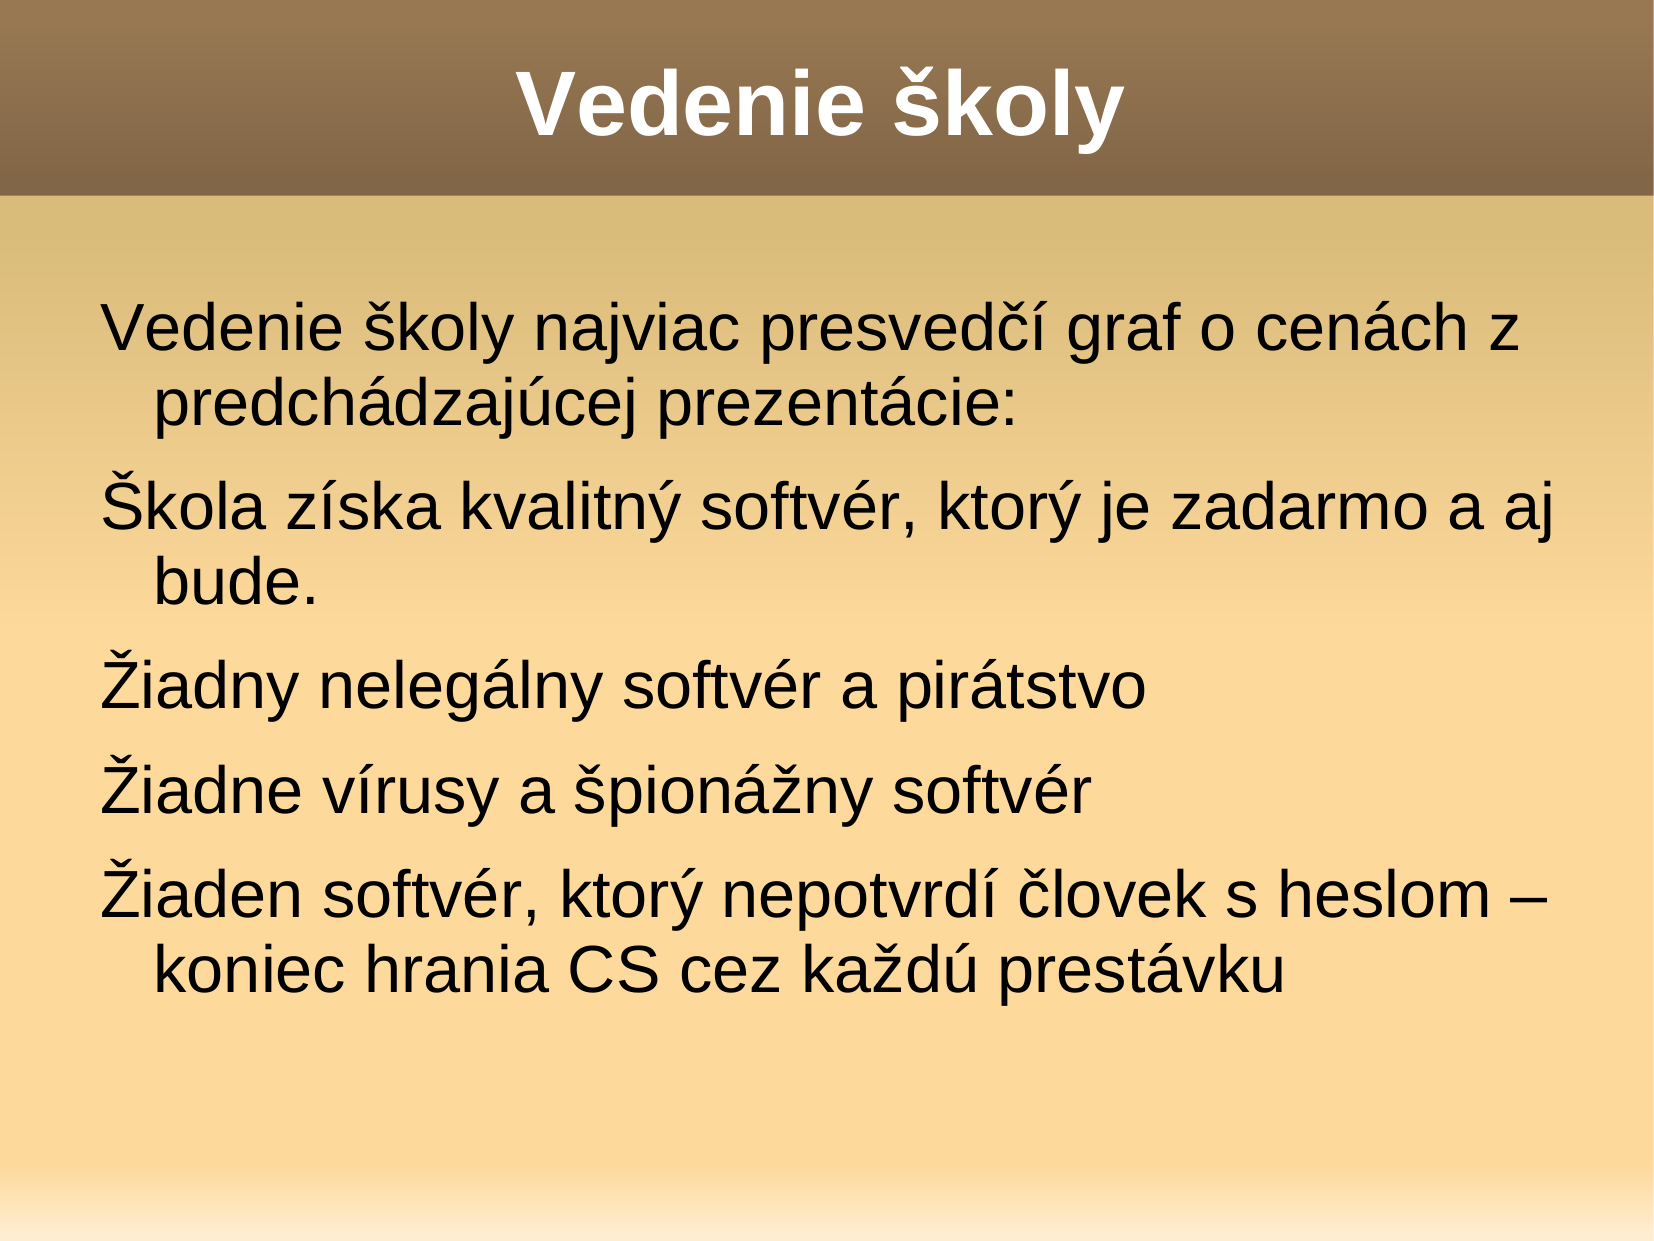

# Vedenie školy
Vedenie školy najviac presvedčí graf o cenách z predchádzajúcej prezentácie:
Škola získa kvalitný softvér, ktorý je zadarmo a aj bude.
Žiadny nelegálny softvér a pirátstvo
Žiadne vírusy a špionážny softvér
Žiaden softvér, ktorý nepotvrdí človek s heslom – koniec hrania CS cez každú prestávku